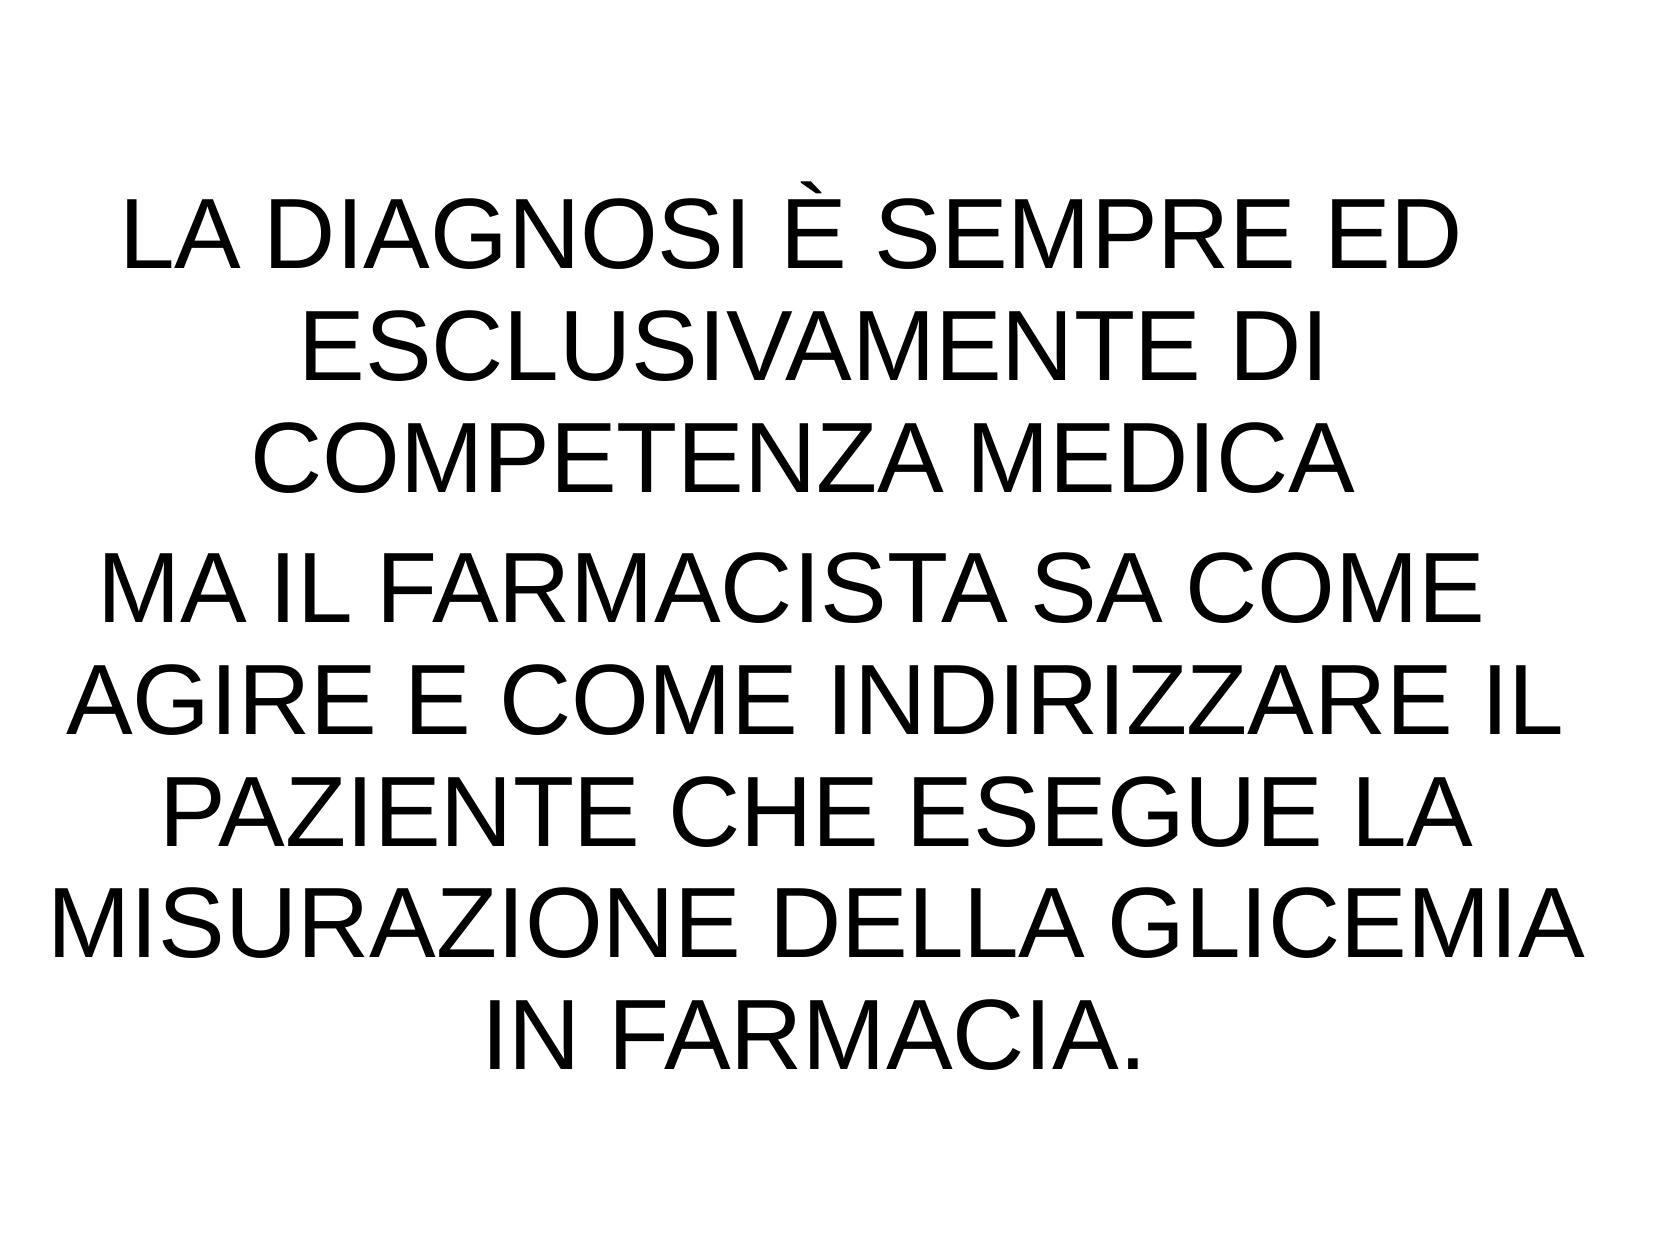

LA DIAGNOSI È SEMPRE ED ESCLUSIVAMENTE DI COMPETENZA MEDICA
MA IL FARMACISTA SA COME AGIRE E COME INDIRIZZARE IL PAZIENTE CHE ESEGUE LA MISURAZIONE DELLA GLICEMIA IN FARMACIA.